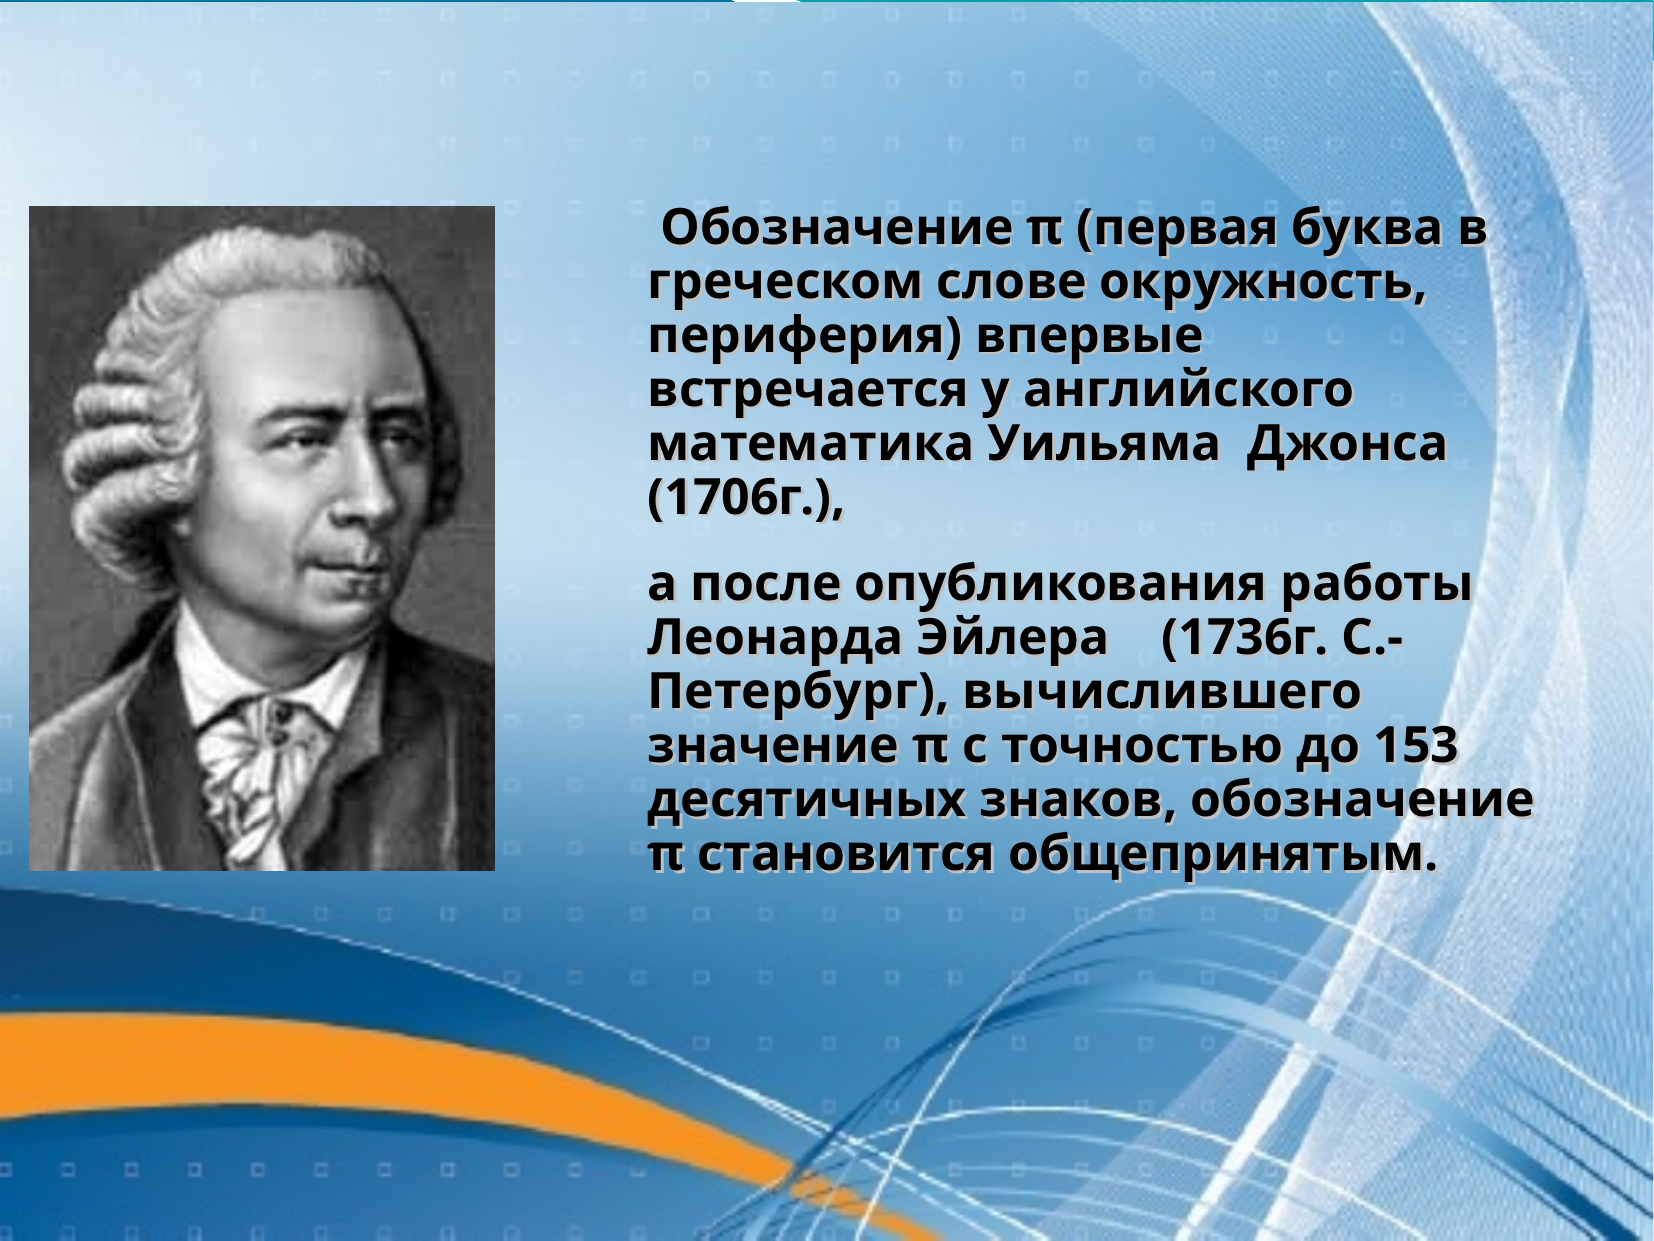

# Обозначение π (первая буква в греческом слове окружность, периферия) впервые встречается у английского математика Уильяма Джонса (1706г.),
а после опубликования работы Леонарда Эйлера (1736г. С.-Петербург), вычислившего значение π с точностью до 153 десятичных знаков, обозначение π становится общепринятым.